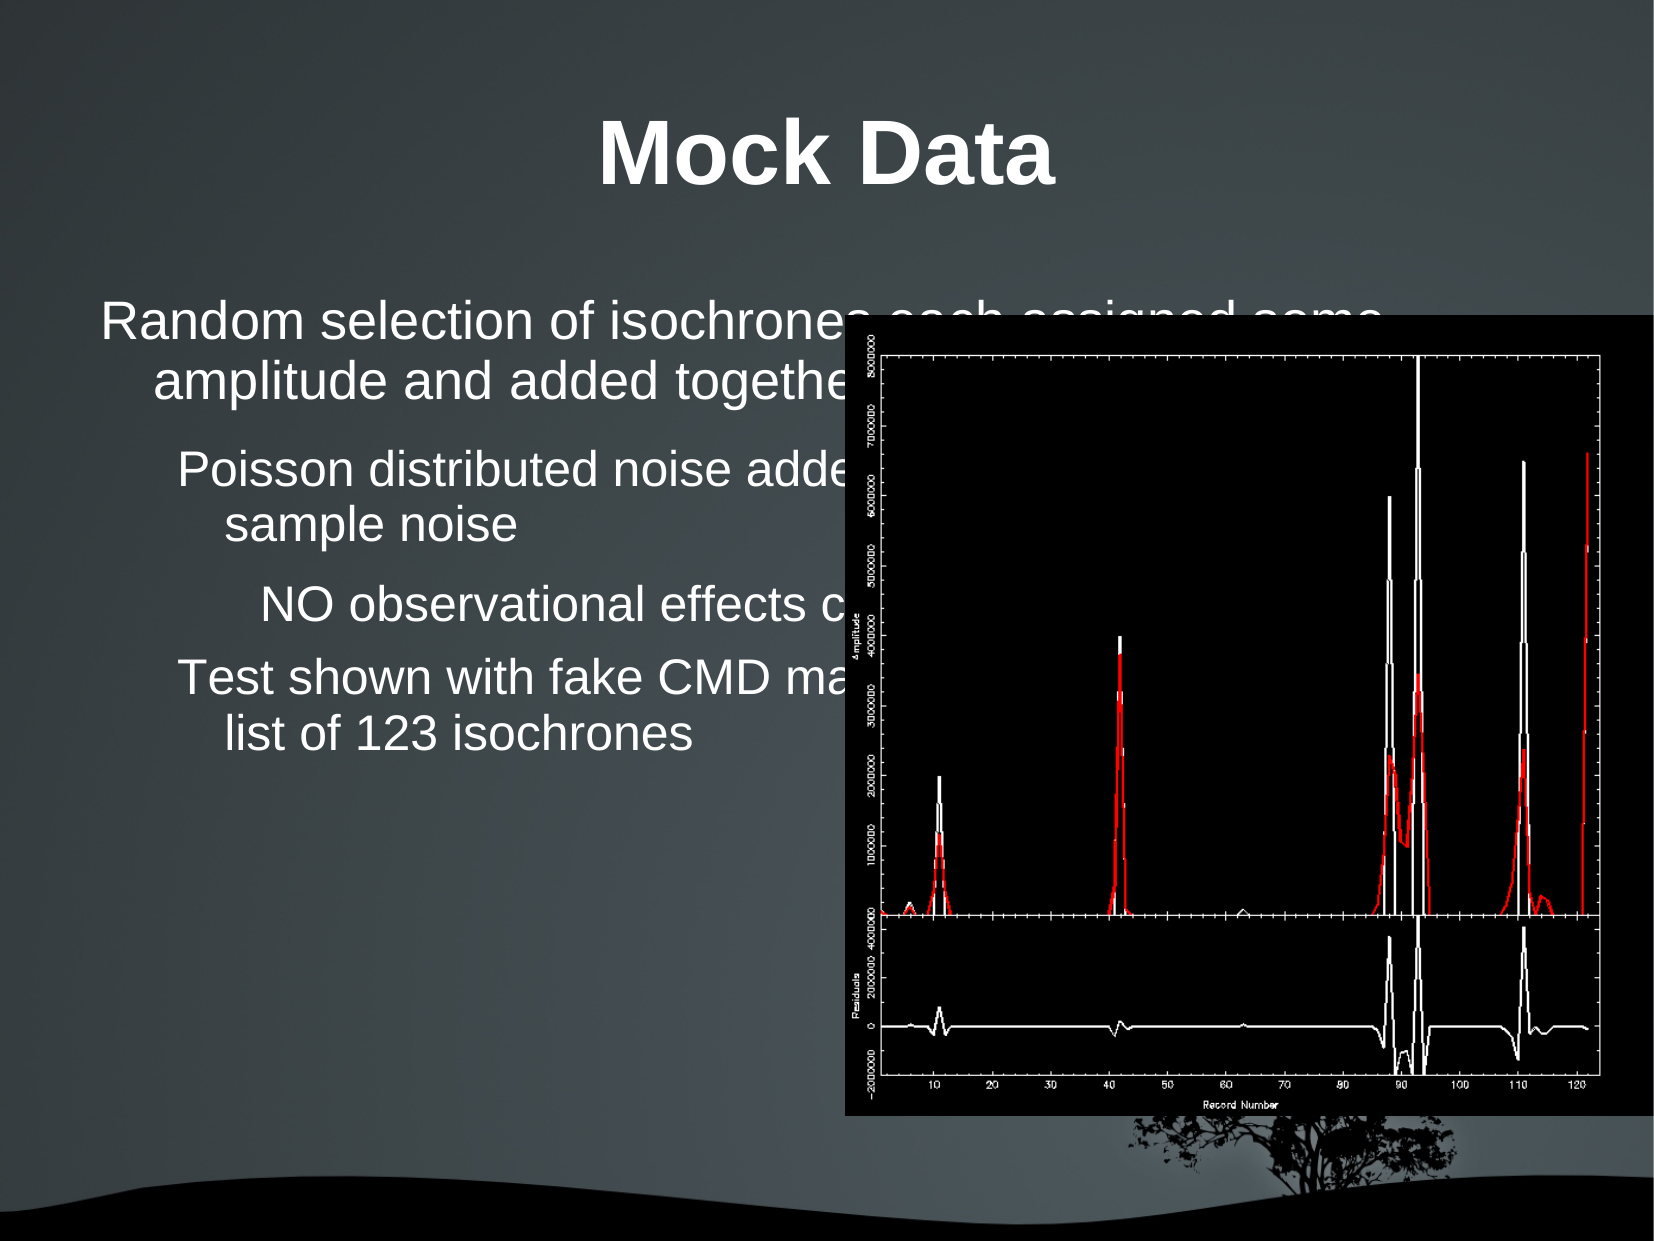

# Mock Data
Random selection of isochrones each assigned some amplitude and added together
Poisson distributed noise added to the combination to simulate sample noise
NO observational effects currently taken into account
Test shown with fake CMD made of 9 isochrones fit against full list of 123 isochrones